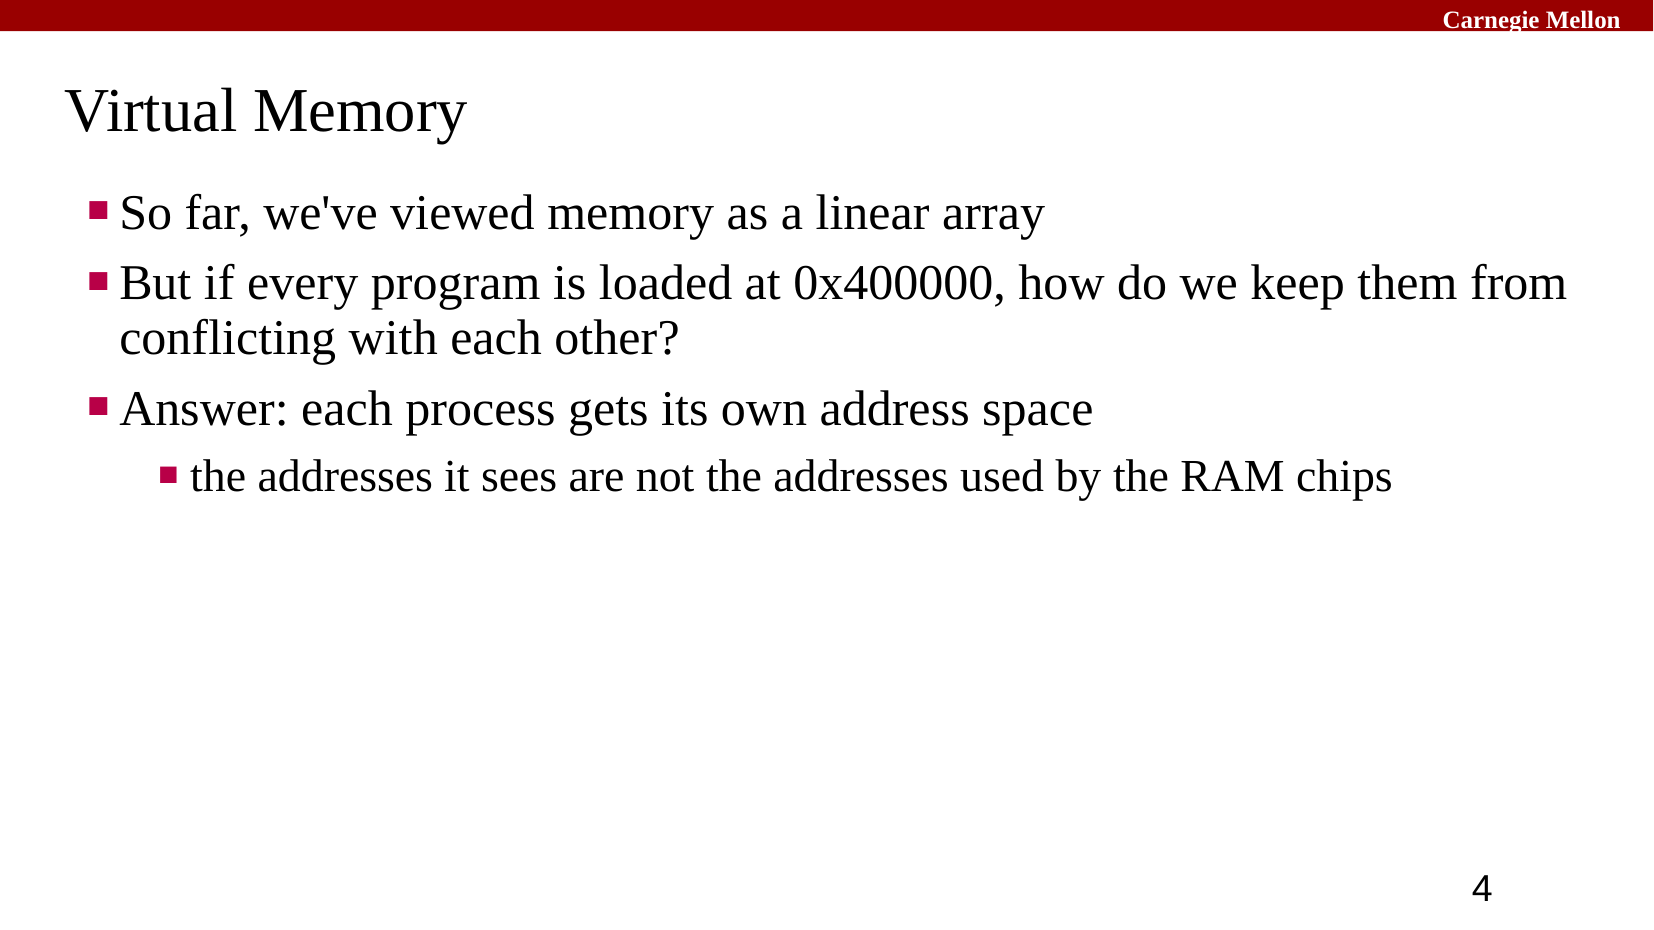

# Virtual Memory
So far, we've viewed memory as a linear array
But if every program is loaded at 0x400000, how do we keep them from conflicting with each other?
Answer: each process gets its own address space
the addresses it sees are not the addresses used by the RAM chips